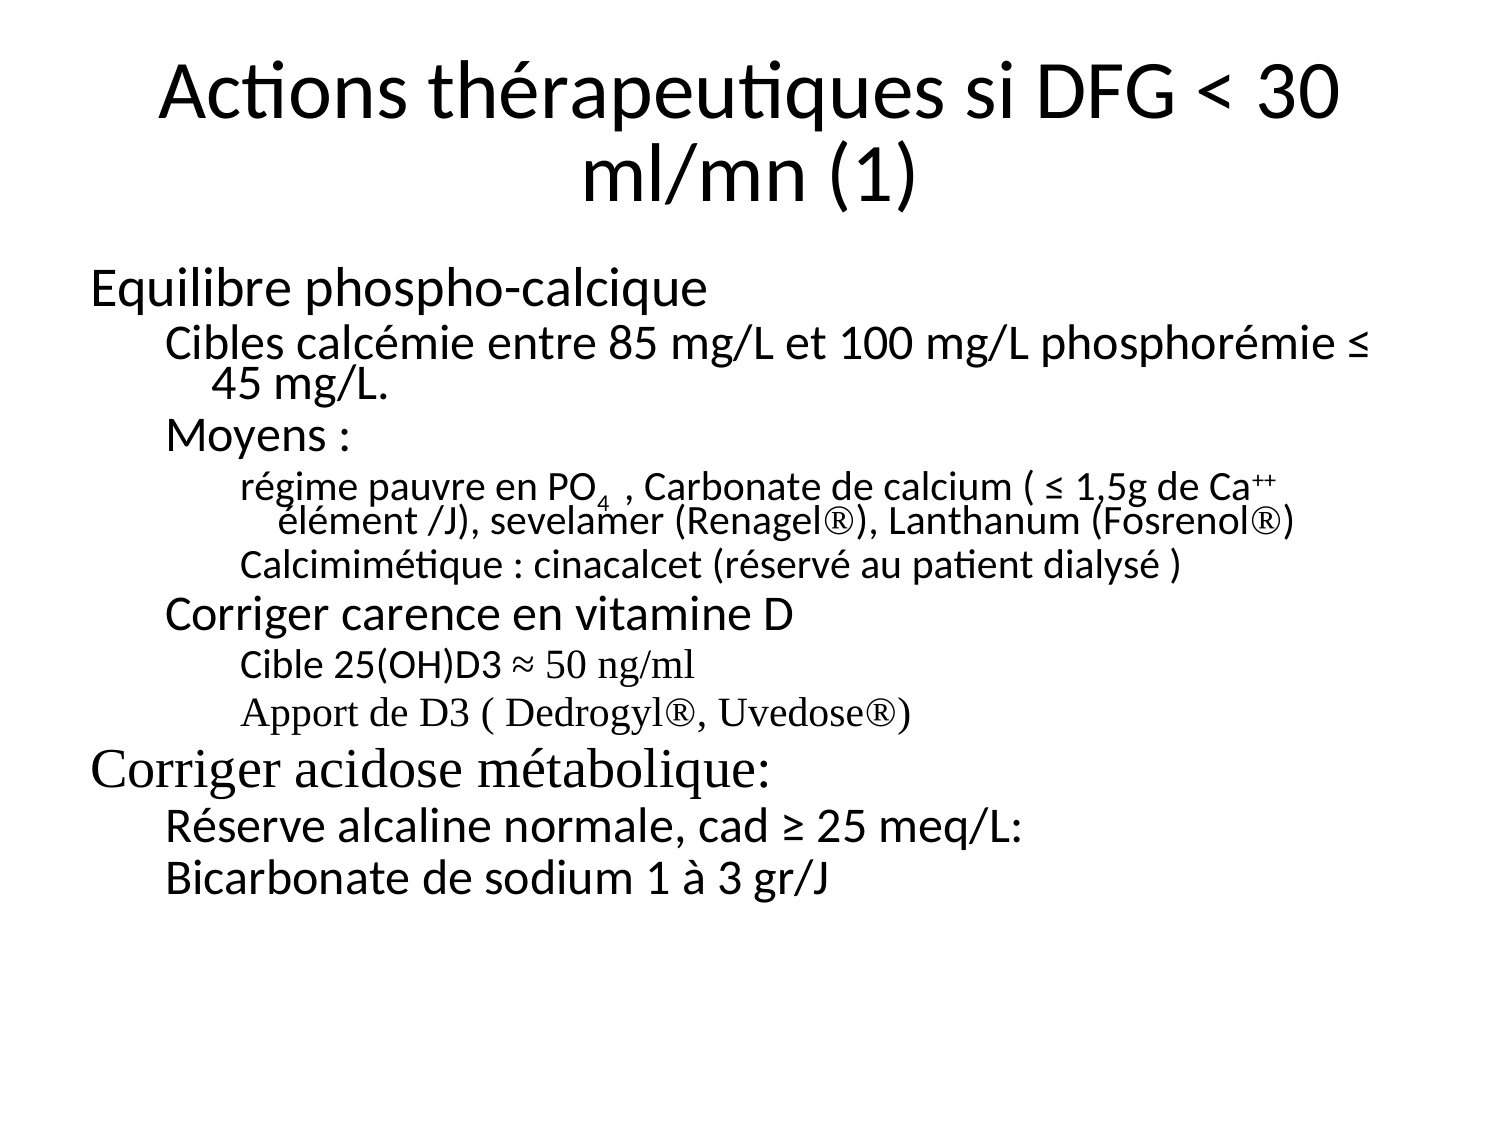

# Actions thérapeutiques si DFG < 30 ml/mn (1)
Equilibre phospho-calcique
Cibles calcémie entre 85 mg/L et 100 mg/L phosphorémie ≤ 45 mg/L.
Moyens :
régime pauvre en PO4 , Carbonate de calcium ( ≤ 1,5g de Ca++ élément /J), sevelamer (Renagel), Lanthanum (Fosrenol)
Calcimimétique : cinacalcet (réservé au patient dialysé )
Corriger carence en vitamine D
Cible 25(OH)D3 ≈ 50 ng/ml
Apport de D3 ( Dedrogyl, Uvedose)
Corriger acidose métabolique:
Réserve alcaline normale, cad ≥ 25 meq/L:
Bicarbonate de sodium 1 à 3 gr/J